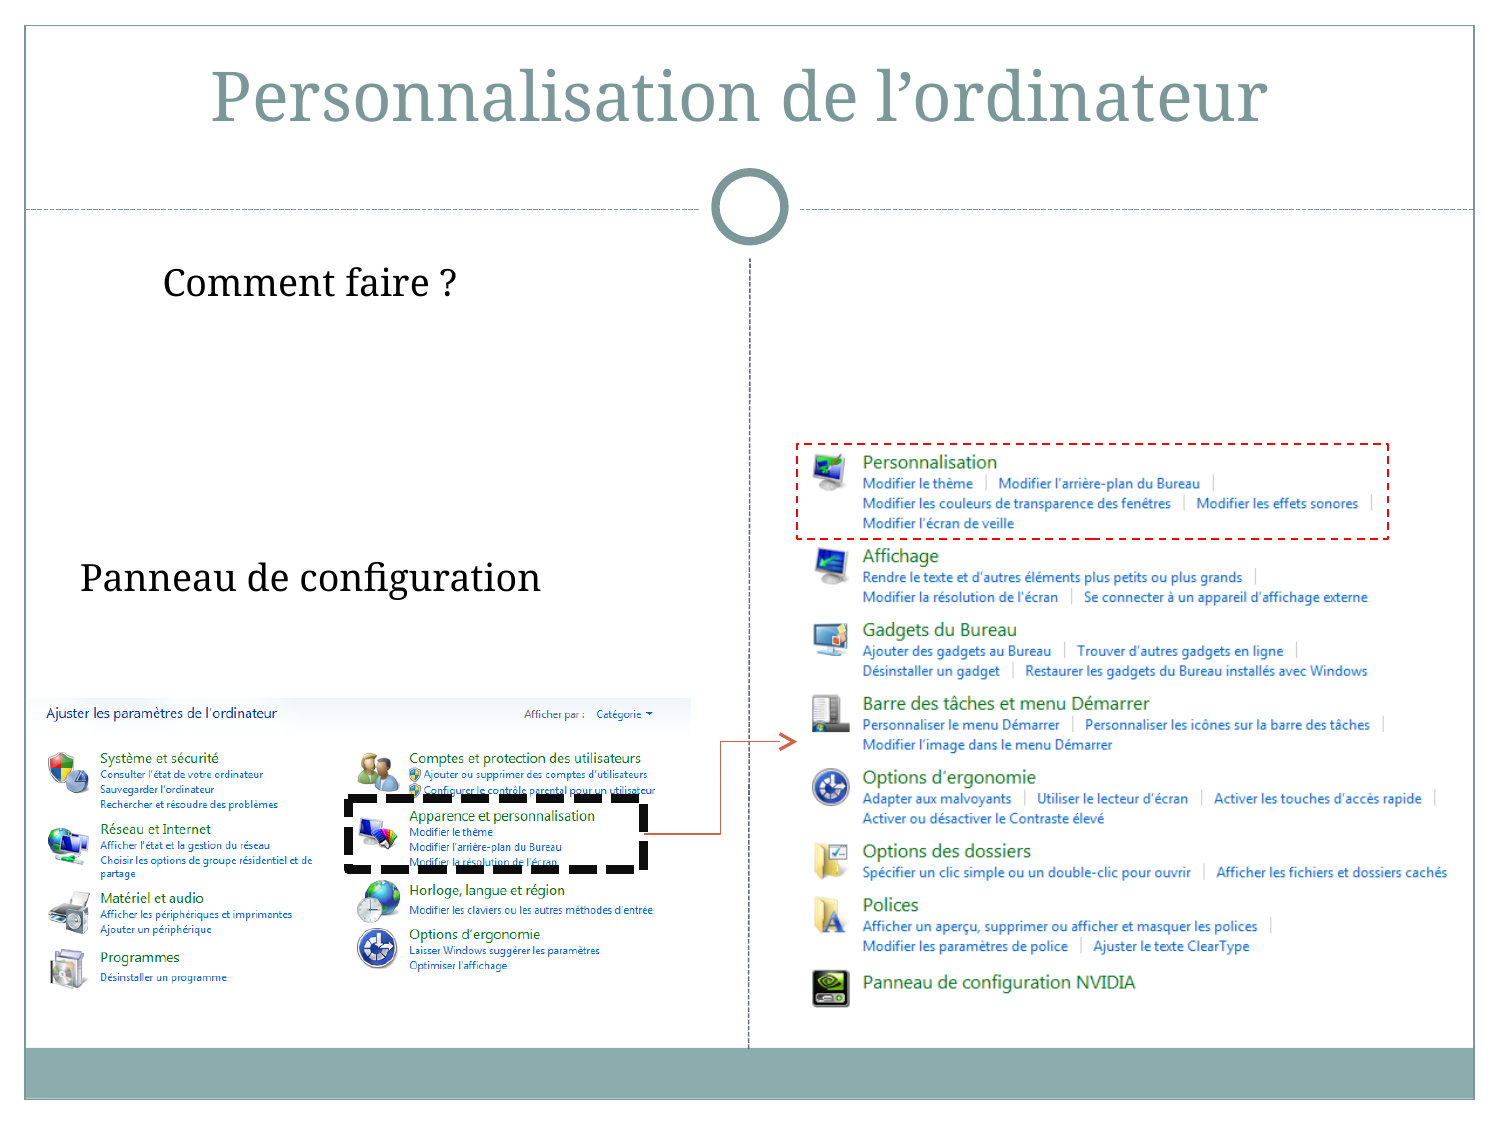

# Personnalisation de l’ordinateur
Comment faire ?
Panneau de configuration